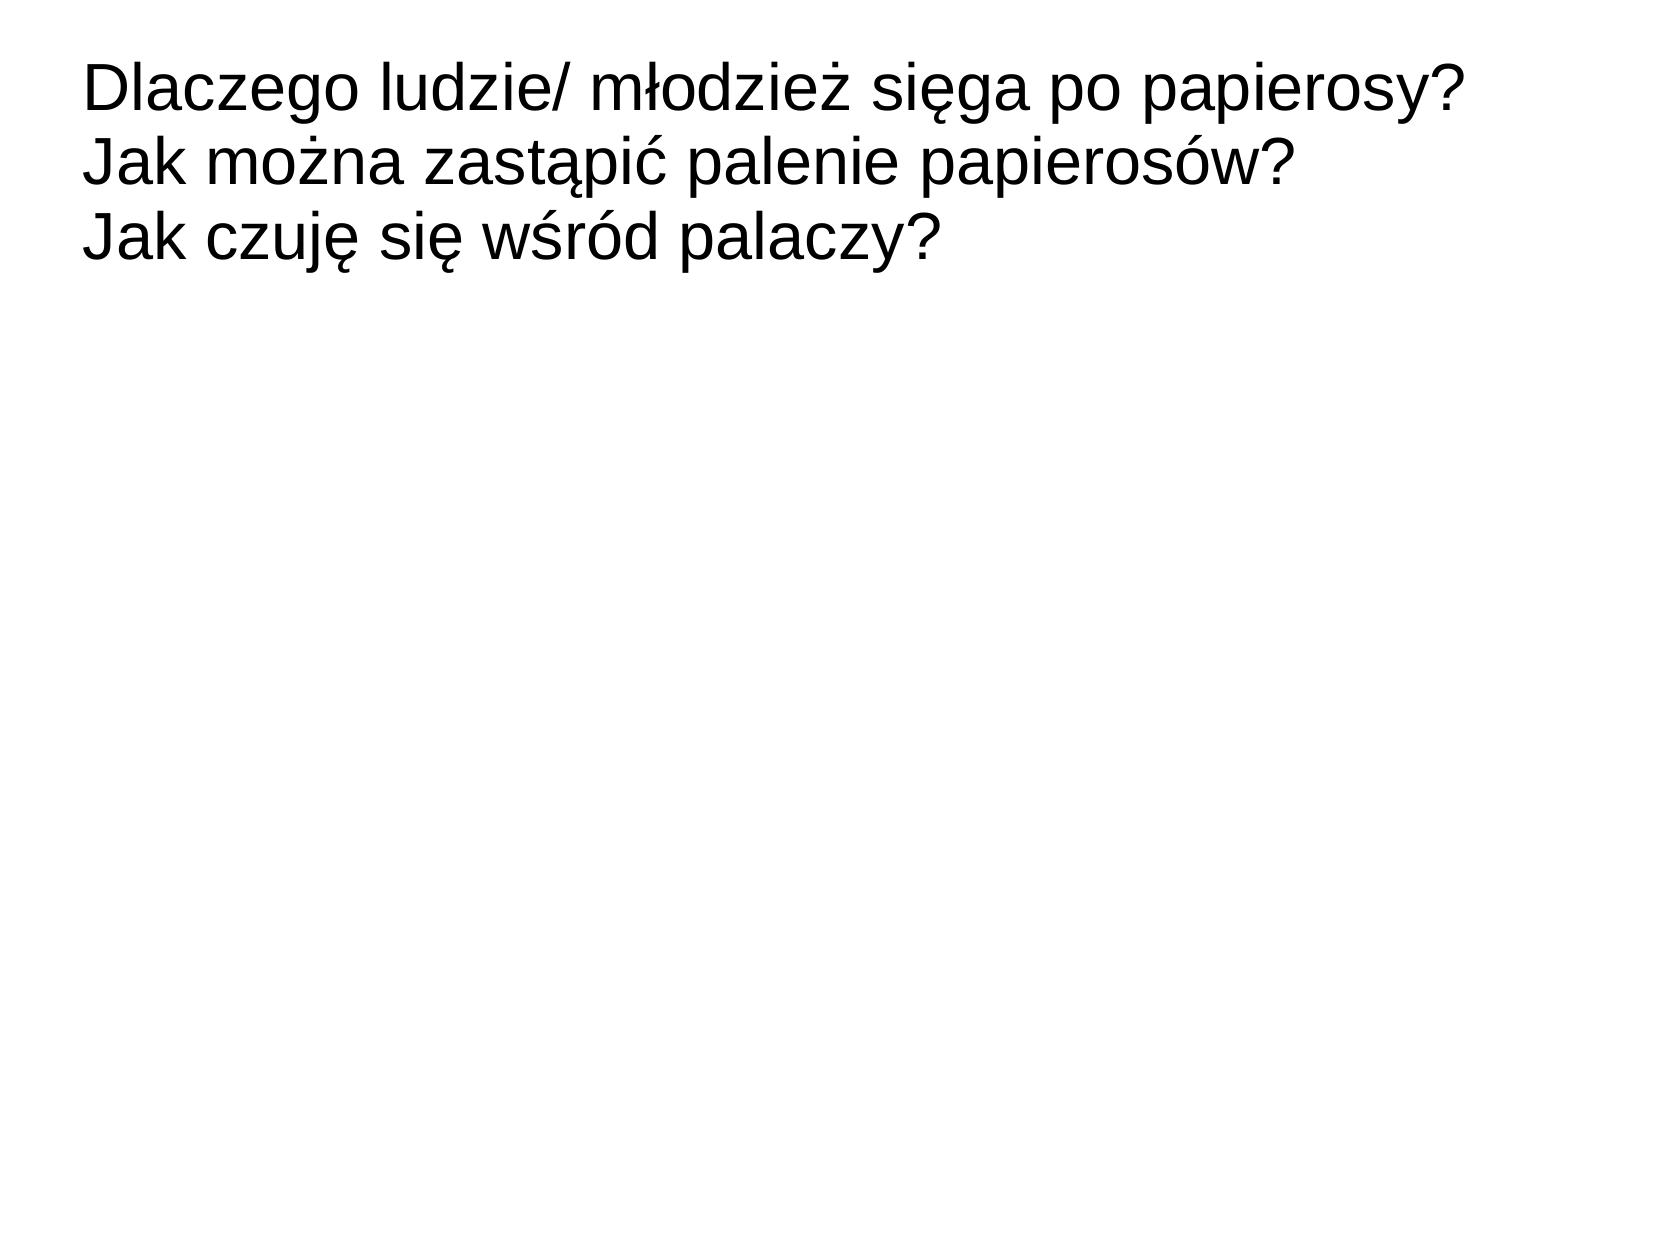

# Dlaczego ludzie/ młodzież sięga po papierosy?
Jak można zastąpić palenie papierosów?
Jak czuję się wśród palaczy?